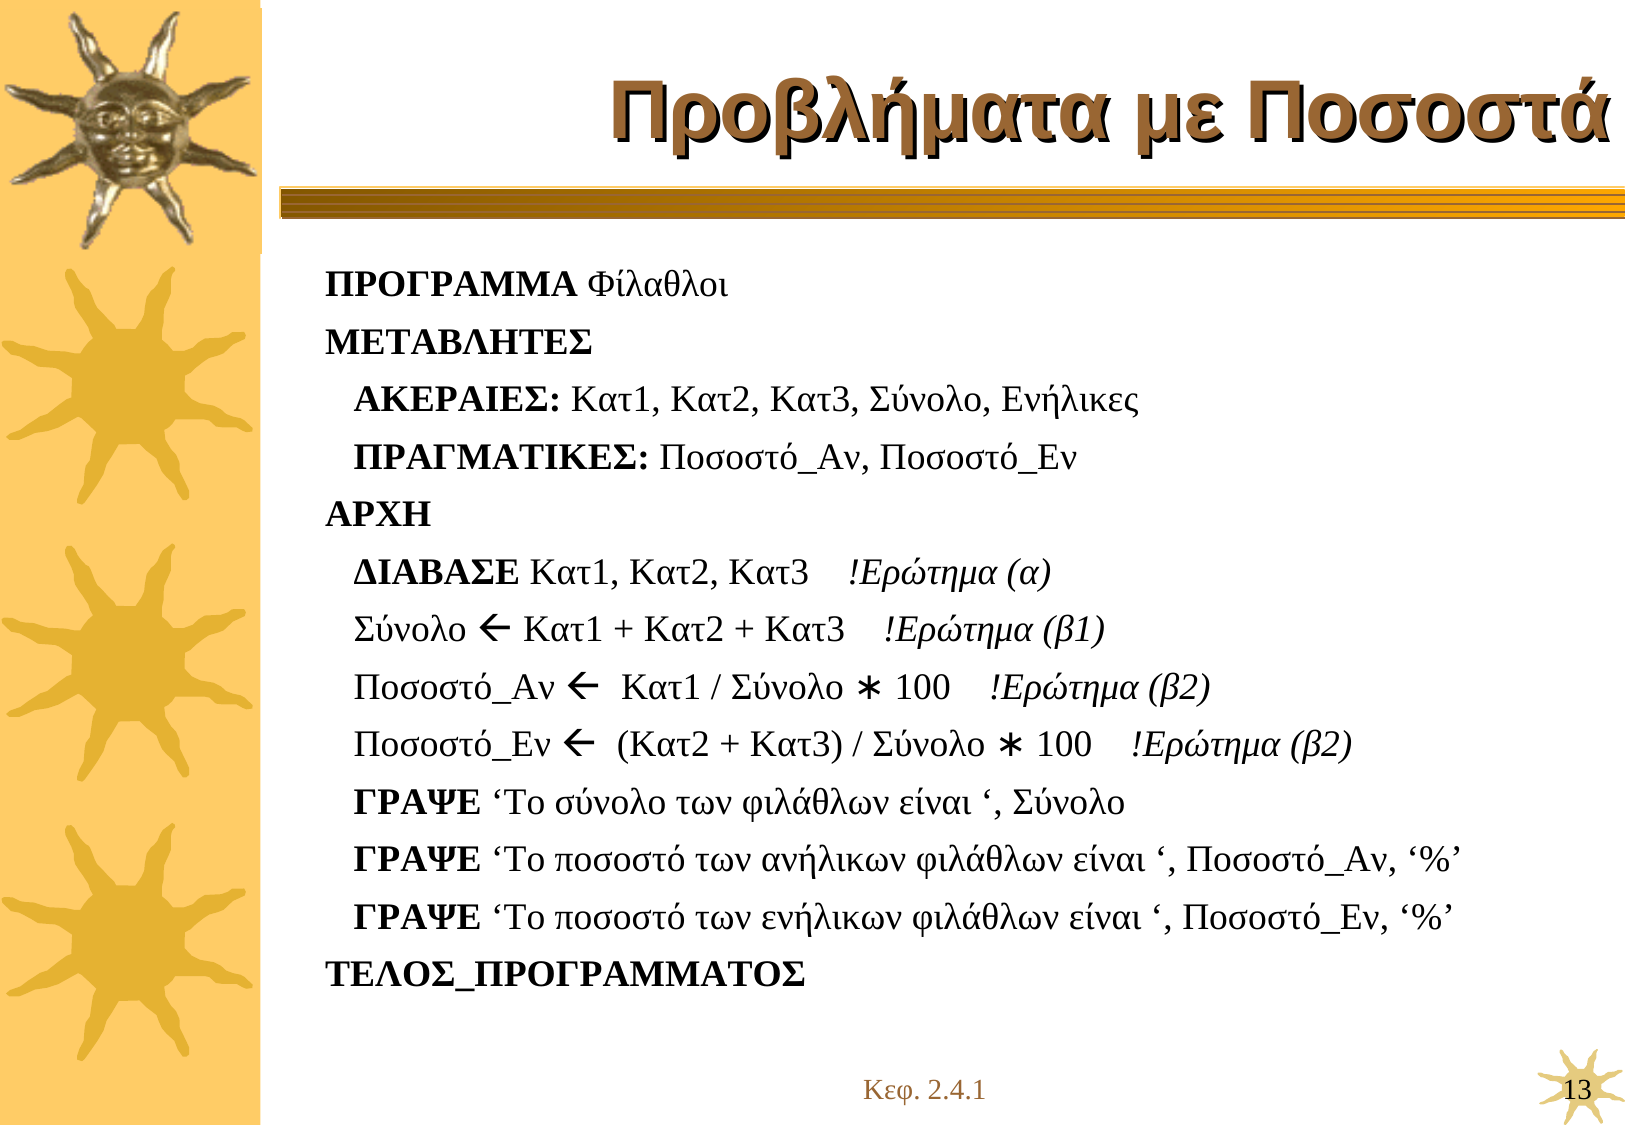

Προβλήματα με Ποσοστά
ΠΡΟΓΡΑΜΜΑ Φίλαθλοι
ΜΕΤΑΒΛΗΤΕΣ
 ΑΚΕΡΑΙΕΣ: Κατ1, Κατ2, Κατ3, Σύνολο, Ενήλικες
 ΠΡΑΓΜΑΤΙΚΕΣ: Ποσοστό_Αν, Ποσοστό_Εν
ΑΡΧΗ
 ΔΙΑΒΑΣΕ Κατ1, Κατ2, Κατ3 !Ερώτημα (α)
 Σύνολο  Κατ1 + Κατ2 + Κατ3 !Ερώτημα (β1)
 Ποσοστό_Αν  Κατ1 / Σύνολο ∗ 100 !Ερώτημα (β2)
 Ποσοστό_Εν  (Κατ2 + Κατ3) / Σύνολο ∗ 100 !Ερώτημα (β2)
 ΓΡΑΨΕ ‘Το σύνολο των φιλάθλων είναι ‘, Σύνολο
 ΓΡΑΨΕ ‘Το ποσοστό των ανήλικων φιλάθλων είναι ‘, Ποσοστό_Αν, ‘%’
 ΓΡΑΨΕ ‘Το ποσοστό των ενήλικων φιλάθλων είναι ‘, Ποσοστό_Εν, ‘%’
ΤΕΛΟΣ_ΠΡΟΓΡΑΜΜΑΤΟΣ
Κεφ. 2.4.1
13